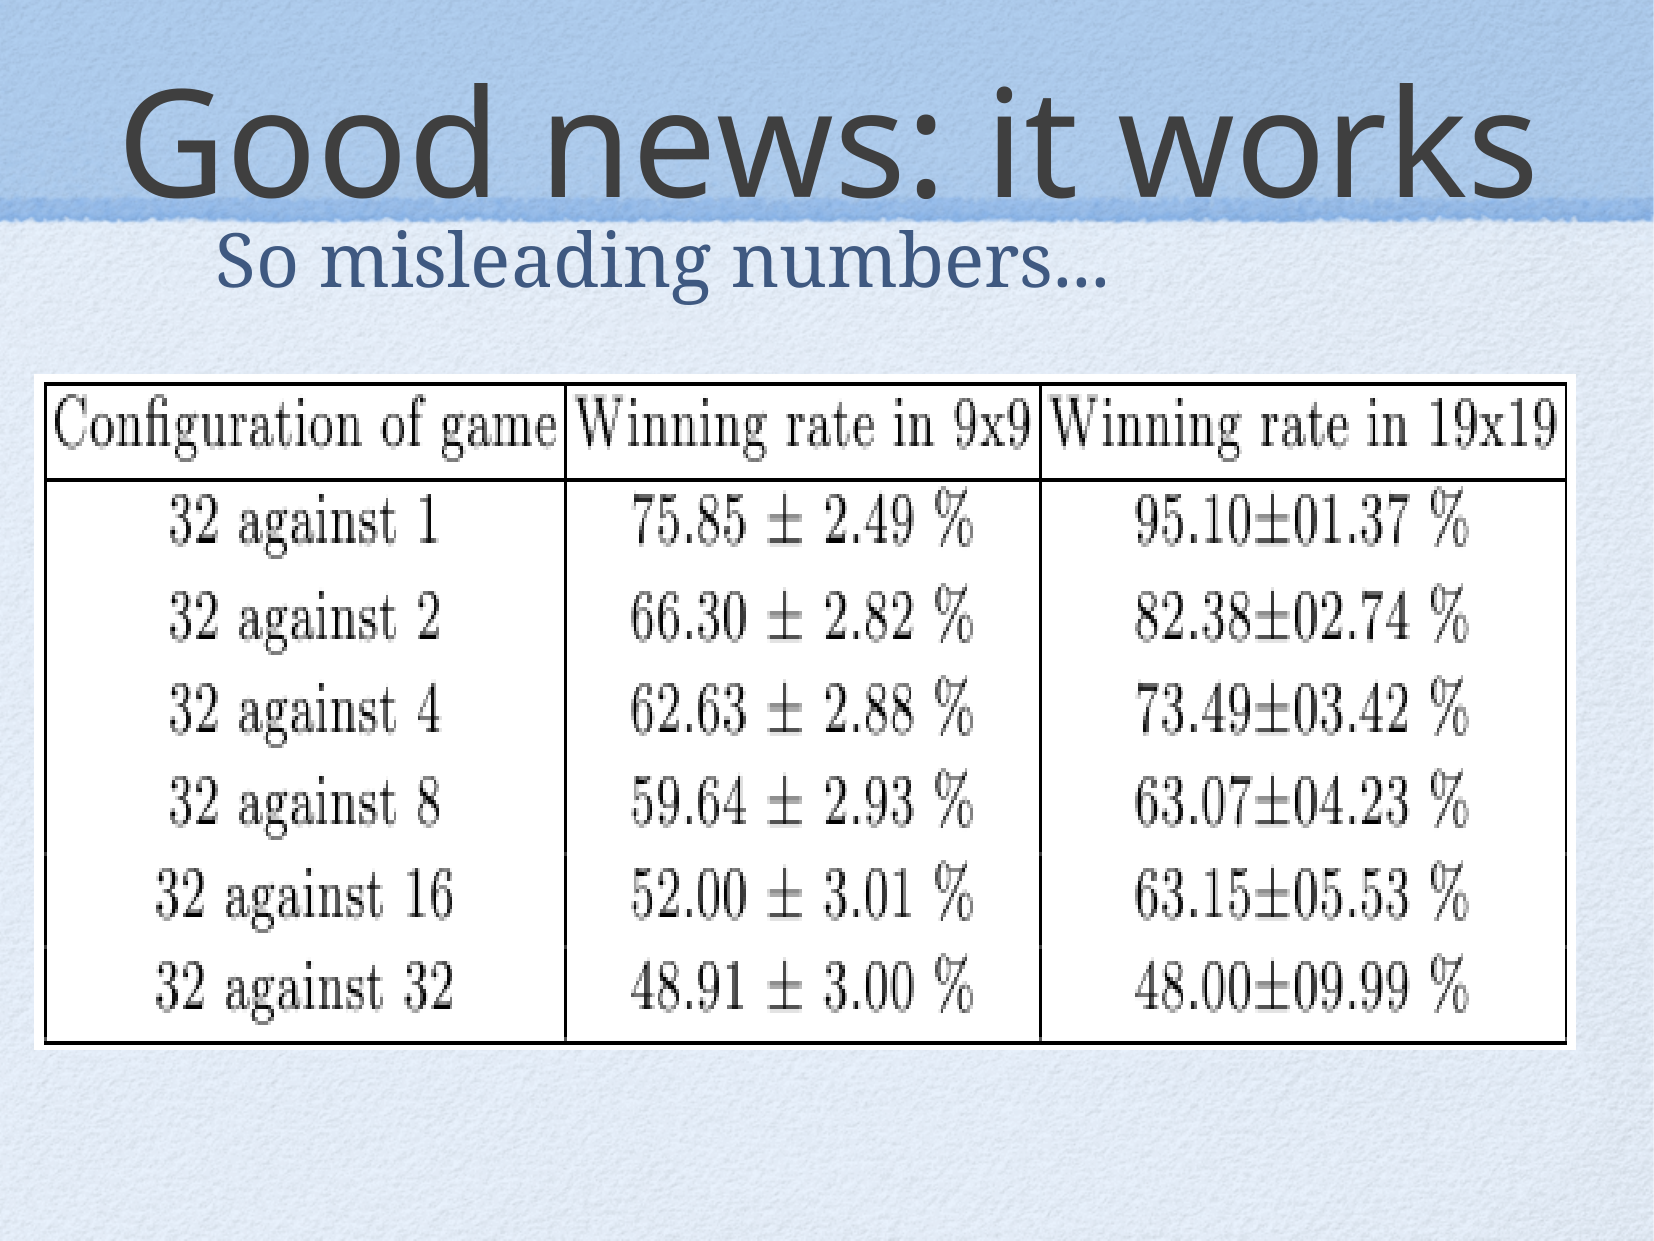

# Good news: it works
So misleading numbers...